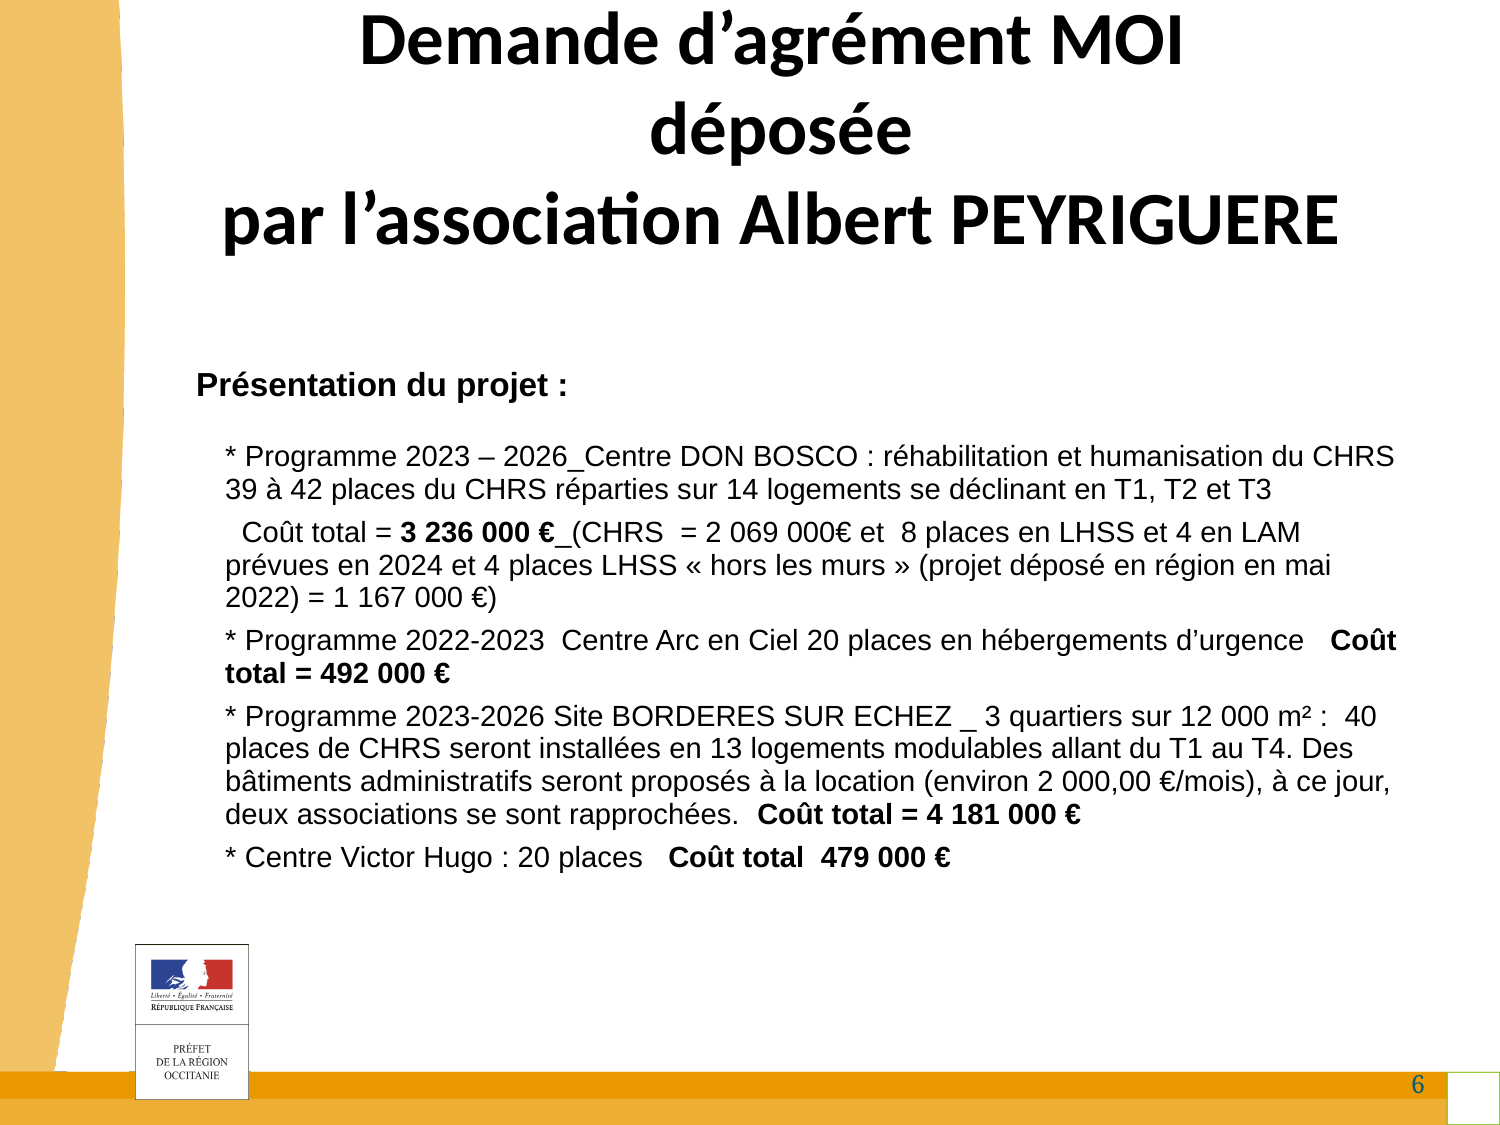

Demande d’agrément MOI
 déposée
par l’association Albert PEYRIGUERE
# Présentation du projet :
* Programme 2023 – 2026_Centre DON BOSCO : réhabilitation et humanisation du CHRS 39 à 42 places du CHRS réparties sur 14 logements se déclinant en T1, T2 et T3
 Coût total = 3 236 000 €_(CHRS = 2 069 000€ et 8 places en LHSS et 4 en LAM prévues en 2024 et 4 places LHSS « hors les murs » (projet déposé en région en mai 2022) = 1 167 000 €)
* Programme 2022-2023 Centre Arc en Ciel 20 places en hébergements d’urgence Coût total = 492 000 €
* Programme 2023-2026 Site BORDERES SUR ECHEZ _ 3 quartiers sur 12 000 m² : 40 places de CHRS seront installées en 13 logements modulables allant du T1 au T4. Des bâtiments administratifs seront proposés à la location (environ 2 000,00 €/mois), à ce jour, deux associations se sont rapprochées. Coût total = 4 181 000 €
* Centre Victor Hugo : 20 places Coût total 479 000 €